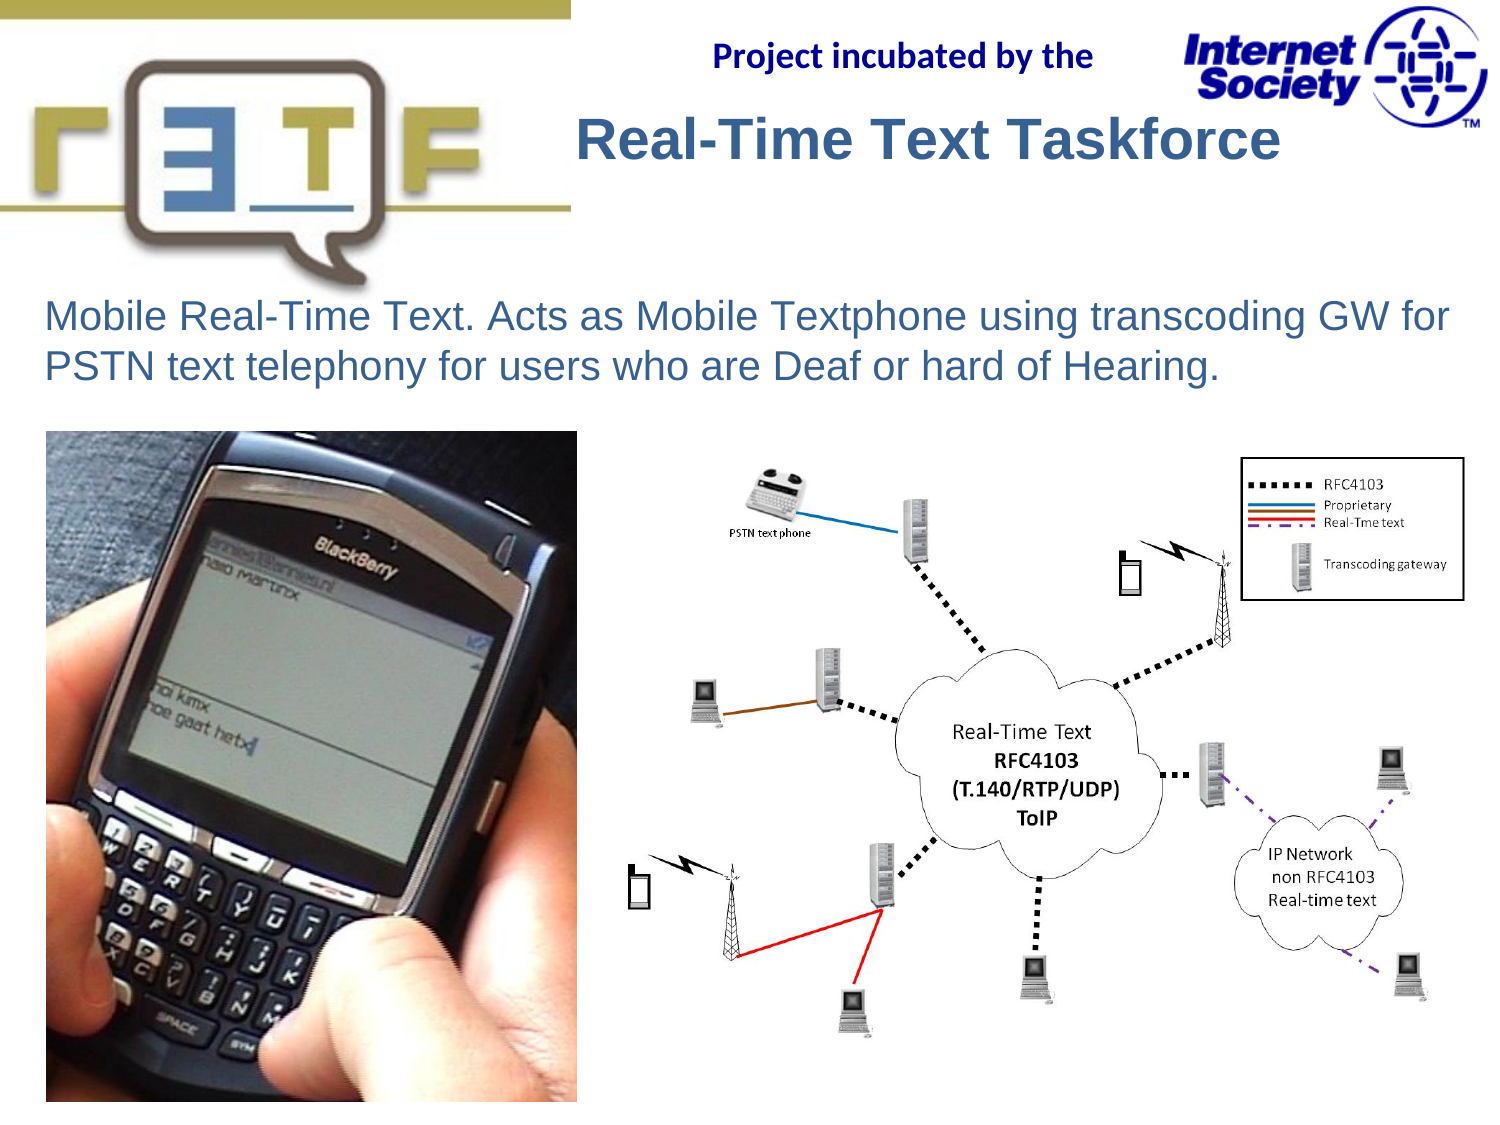

Mobile Real-Time Text. Acts as Mobile Textphone using transcoding GW for PSTN text telephony for users who are Deaf or hard of Hearing.